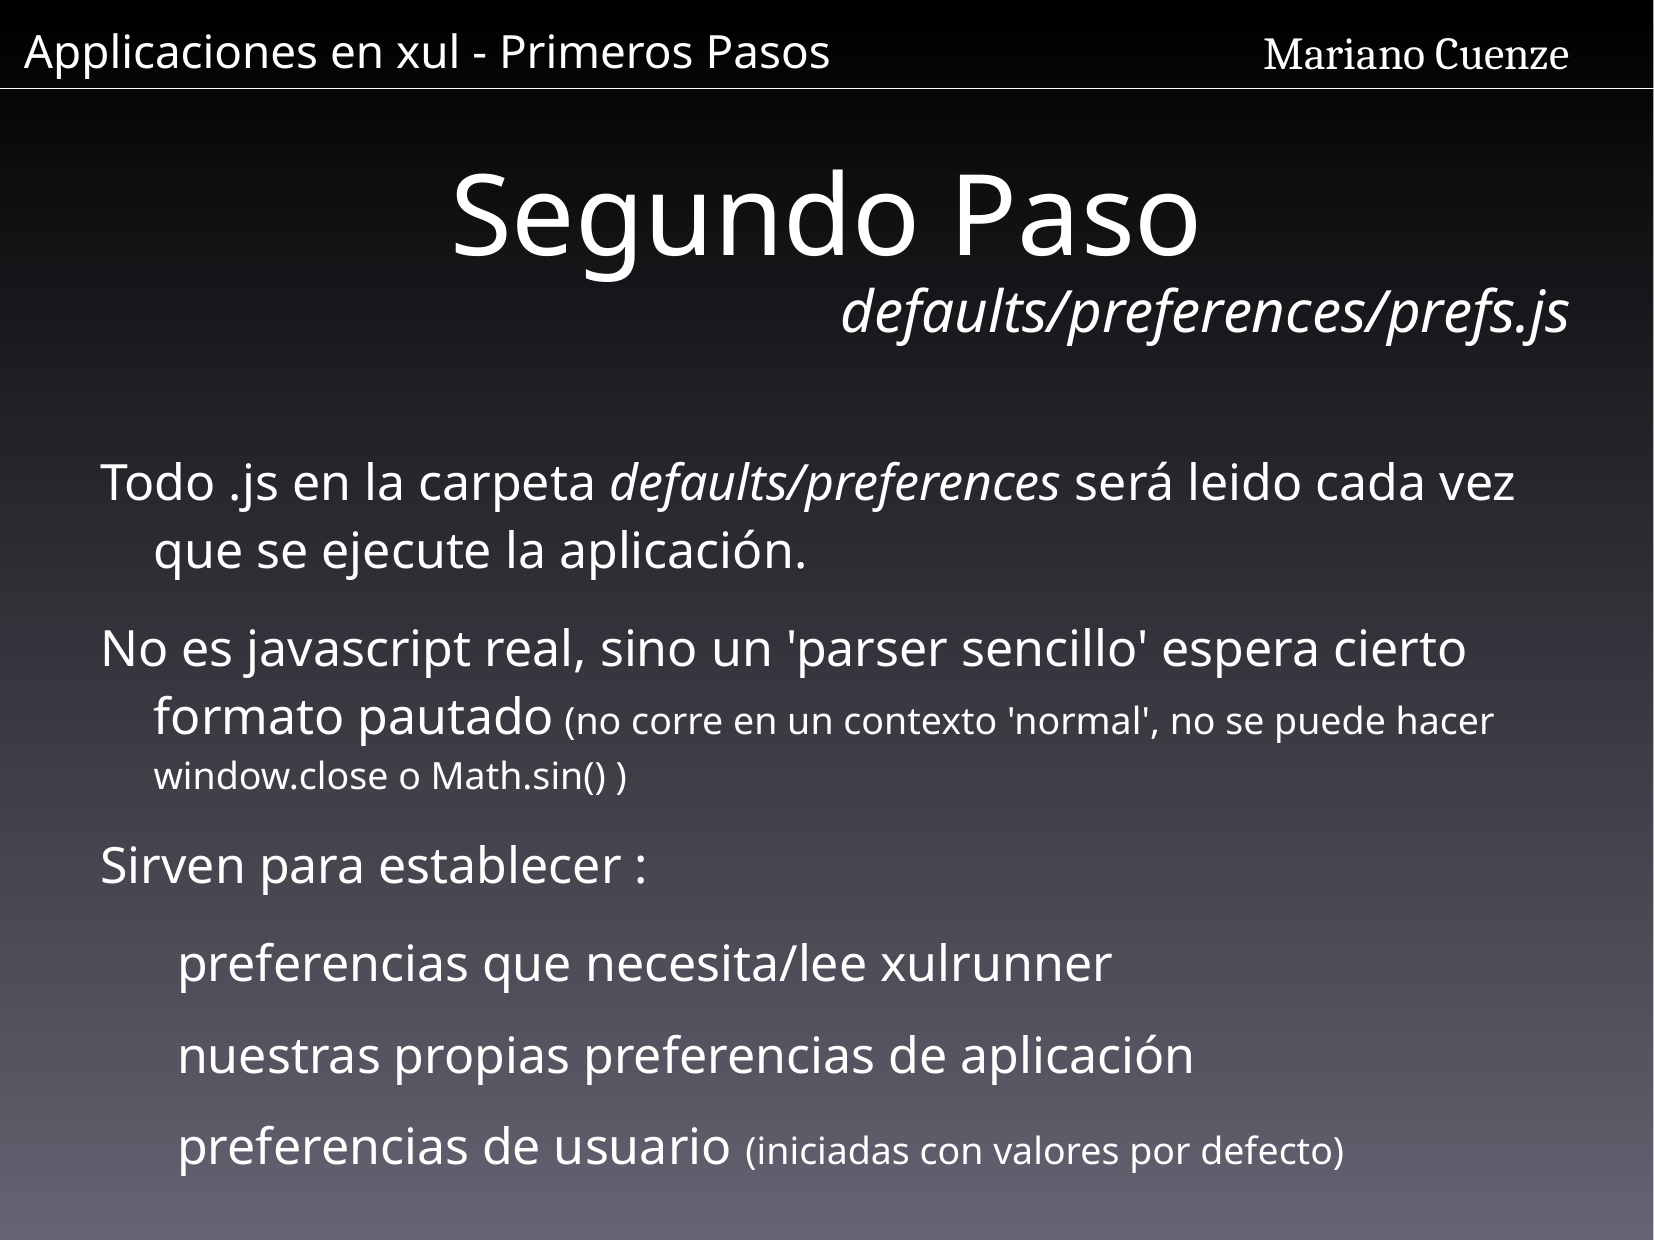

Applicaciones en xul - Primeros Pasos
Mariano Cuenze
# Segundo Paso
defaults/preferences/prefs.js
Todo .js en la carpeta defaults/preferences será leido cada vez que se ejecute la aplicación.
No es javascript real, sino un 'parser sencillo' espera cierto formato pautado (no corre en un contexto 'normal', no se puede hacer window.close o Math.sin() )
Sirven para establecer :
preferencias que necesita/lee xulrunner
nuestras propias preferencias de aplicación
preferencias de usuario (iniciadas con valores por defecto)